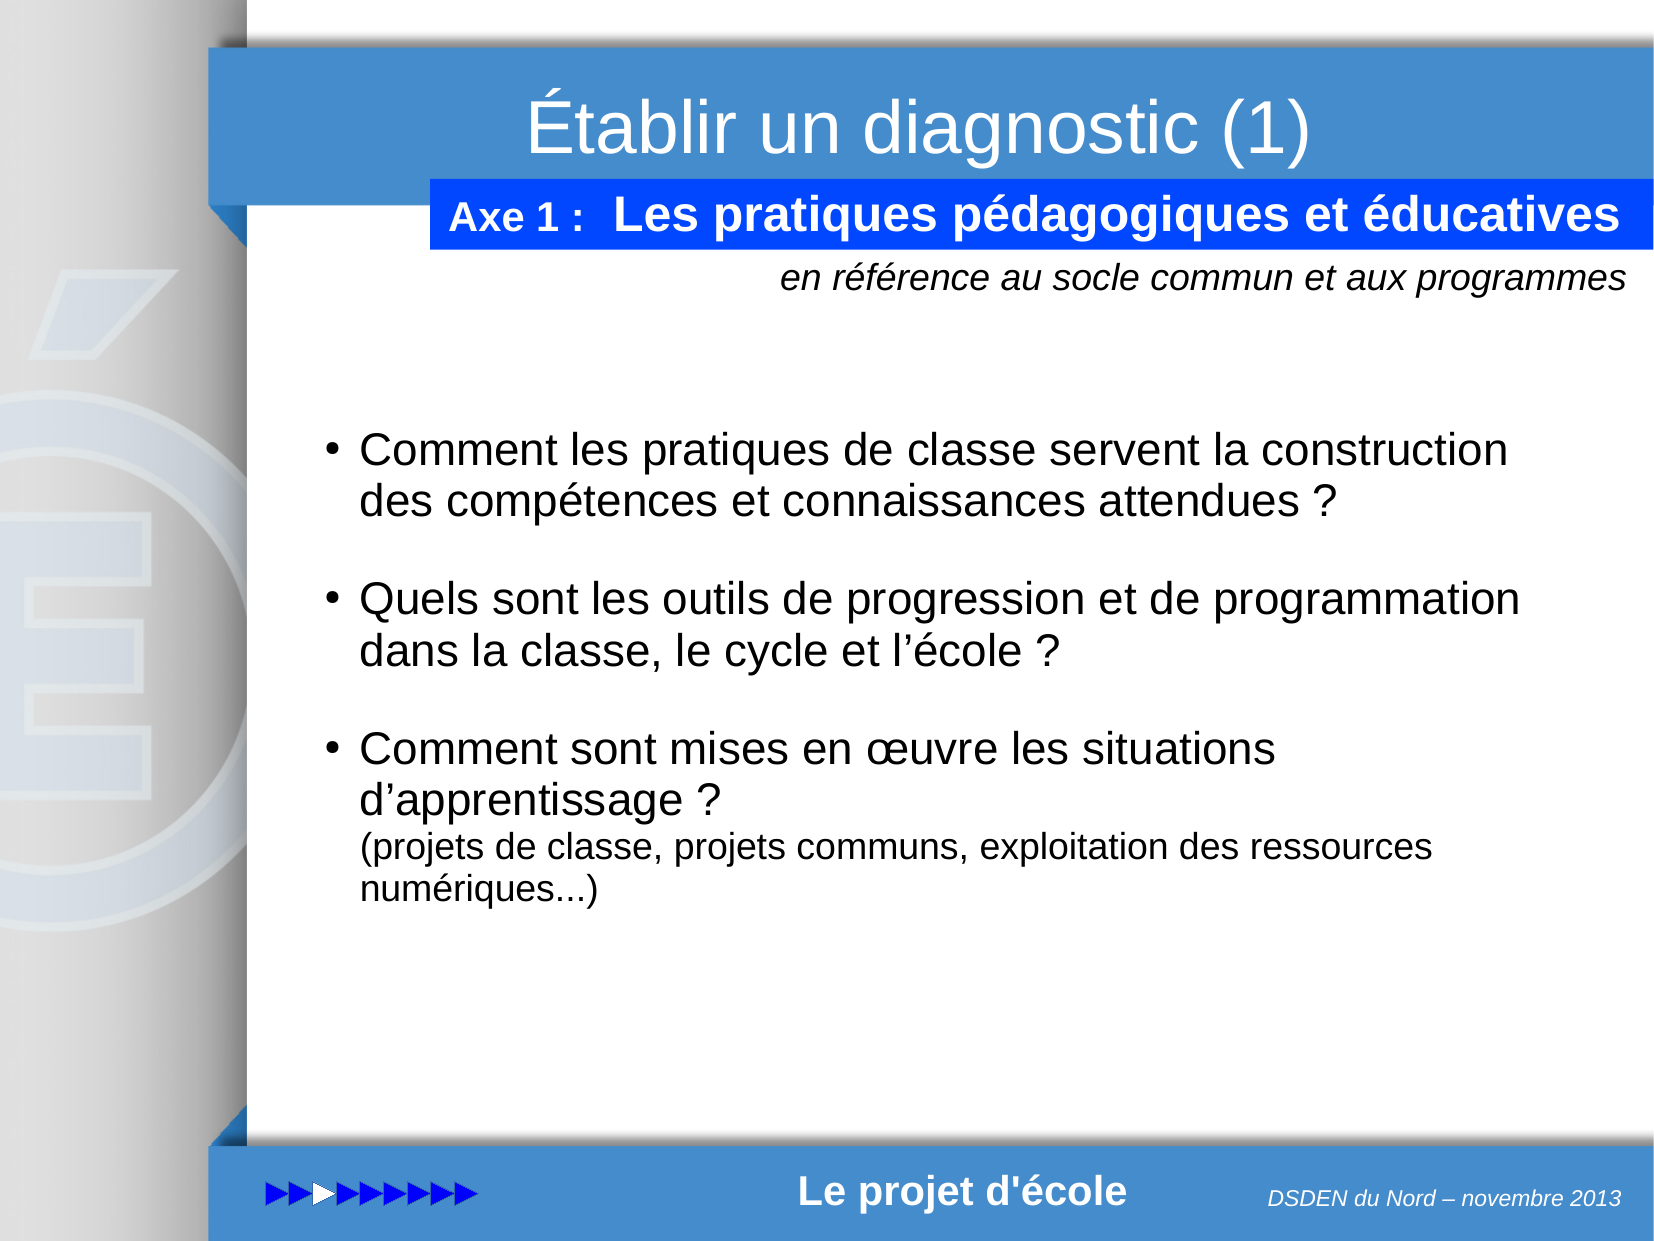

Établir un diagnostic (1)
Axe 1 : Les pratiques pédagogiques et éducatives
en référence au socle commun et aux programmes
Comment les pratiques de classe servent la construction des compétences et connaissances attendues ?
Quels sont les outils de progression et de programmation dans la classe, le cycle et l’école ?
Comment sont mises en œuvre les situations d’apprentissage ?
(projets de classe, projets communs, exploitation des ressources numériques...)
Le projet d'école
DSDEN du Nord – novembre 2013